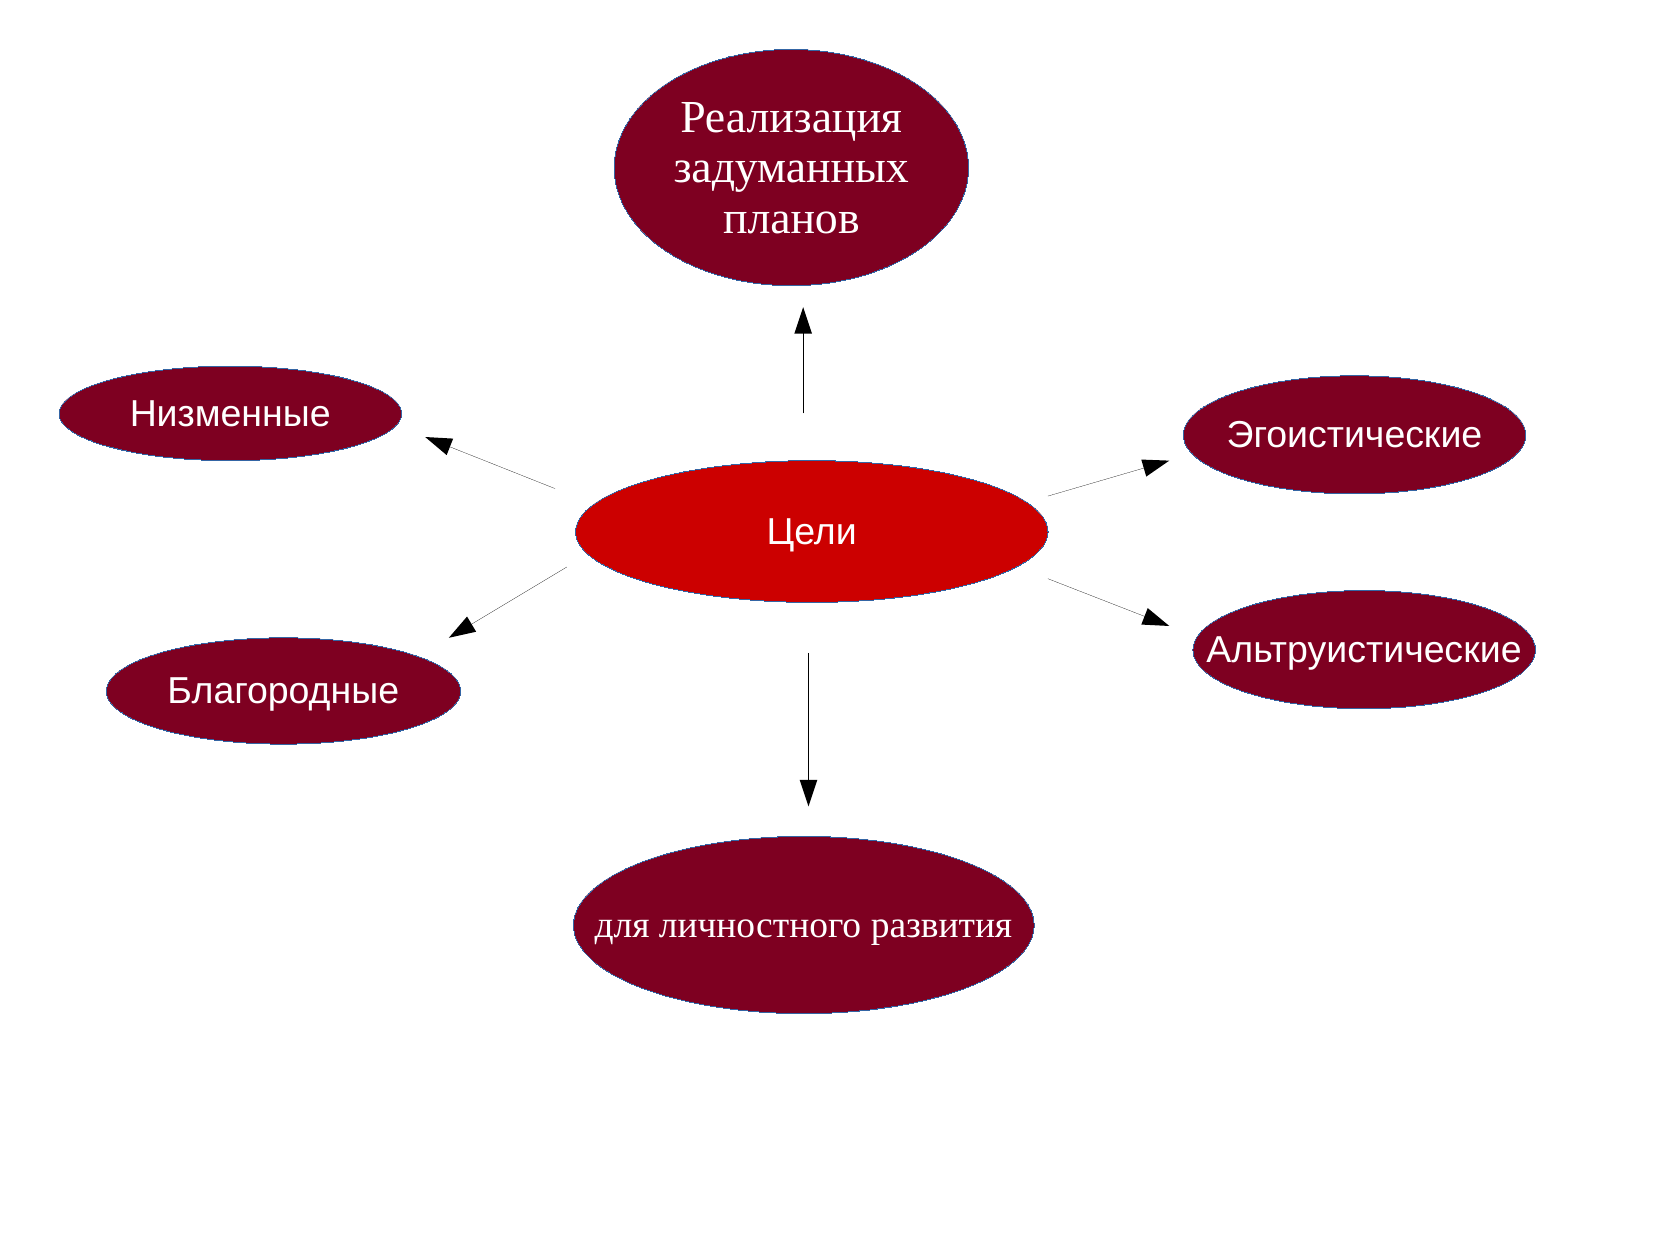

#
Реализация
задуманных
планов
Низменные
Эгоистические
Цели
Альтруистические
Благородные
для личностного развития